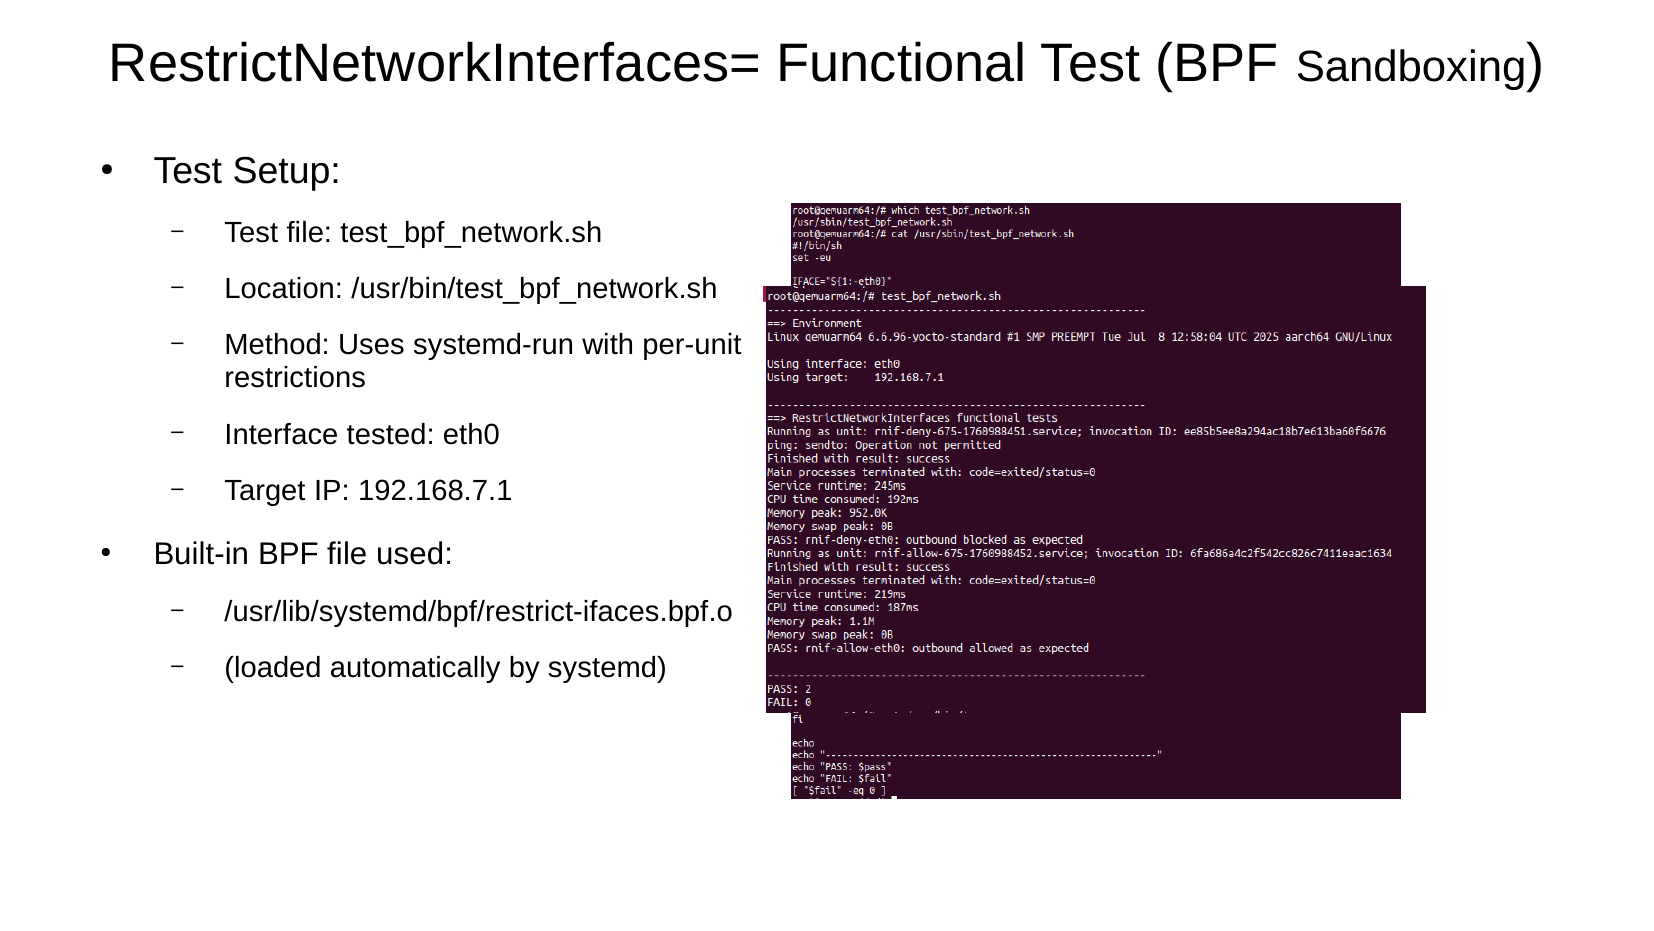

# RestrictNetworkInterfaces= Functional Test (BPF Sandboxing)
Test Setup:
Test file: test_bpf_network.sh
Location: /usr/bin/test_bpf_network.sh
Method: Uses systemd-run with per-unit restrictions
Interface tested: eth0
Target IP: 192.168.7.1
Built-in BPF file used:
/usr/lib/systemd/bpf/restrict-ifaces.bpf.o
(loaded automatically by systemd)